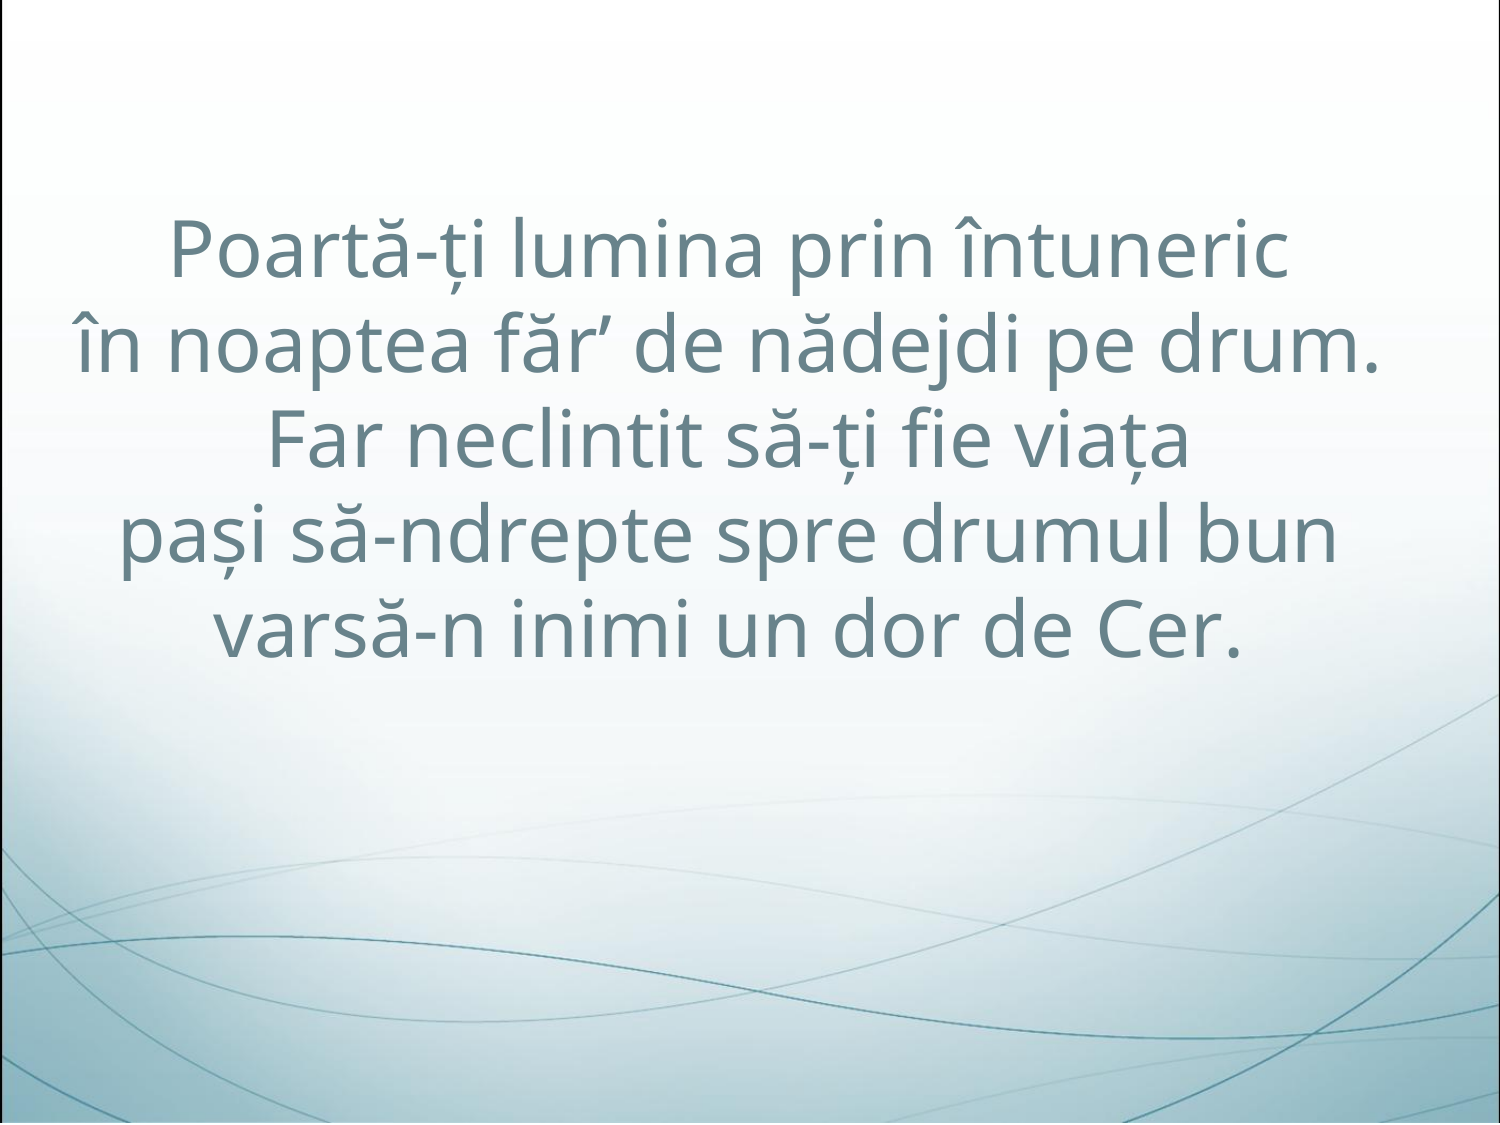

Poartă-ţi lumina prin întuneric
în noaptea făr’ de nădejdi pe drum.
Far neclintit să-ţi fie viaţa
paşi să-ndrepte spre drumul bun
varsă-n inimi un dor de Cer.